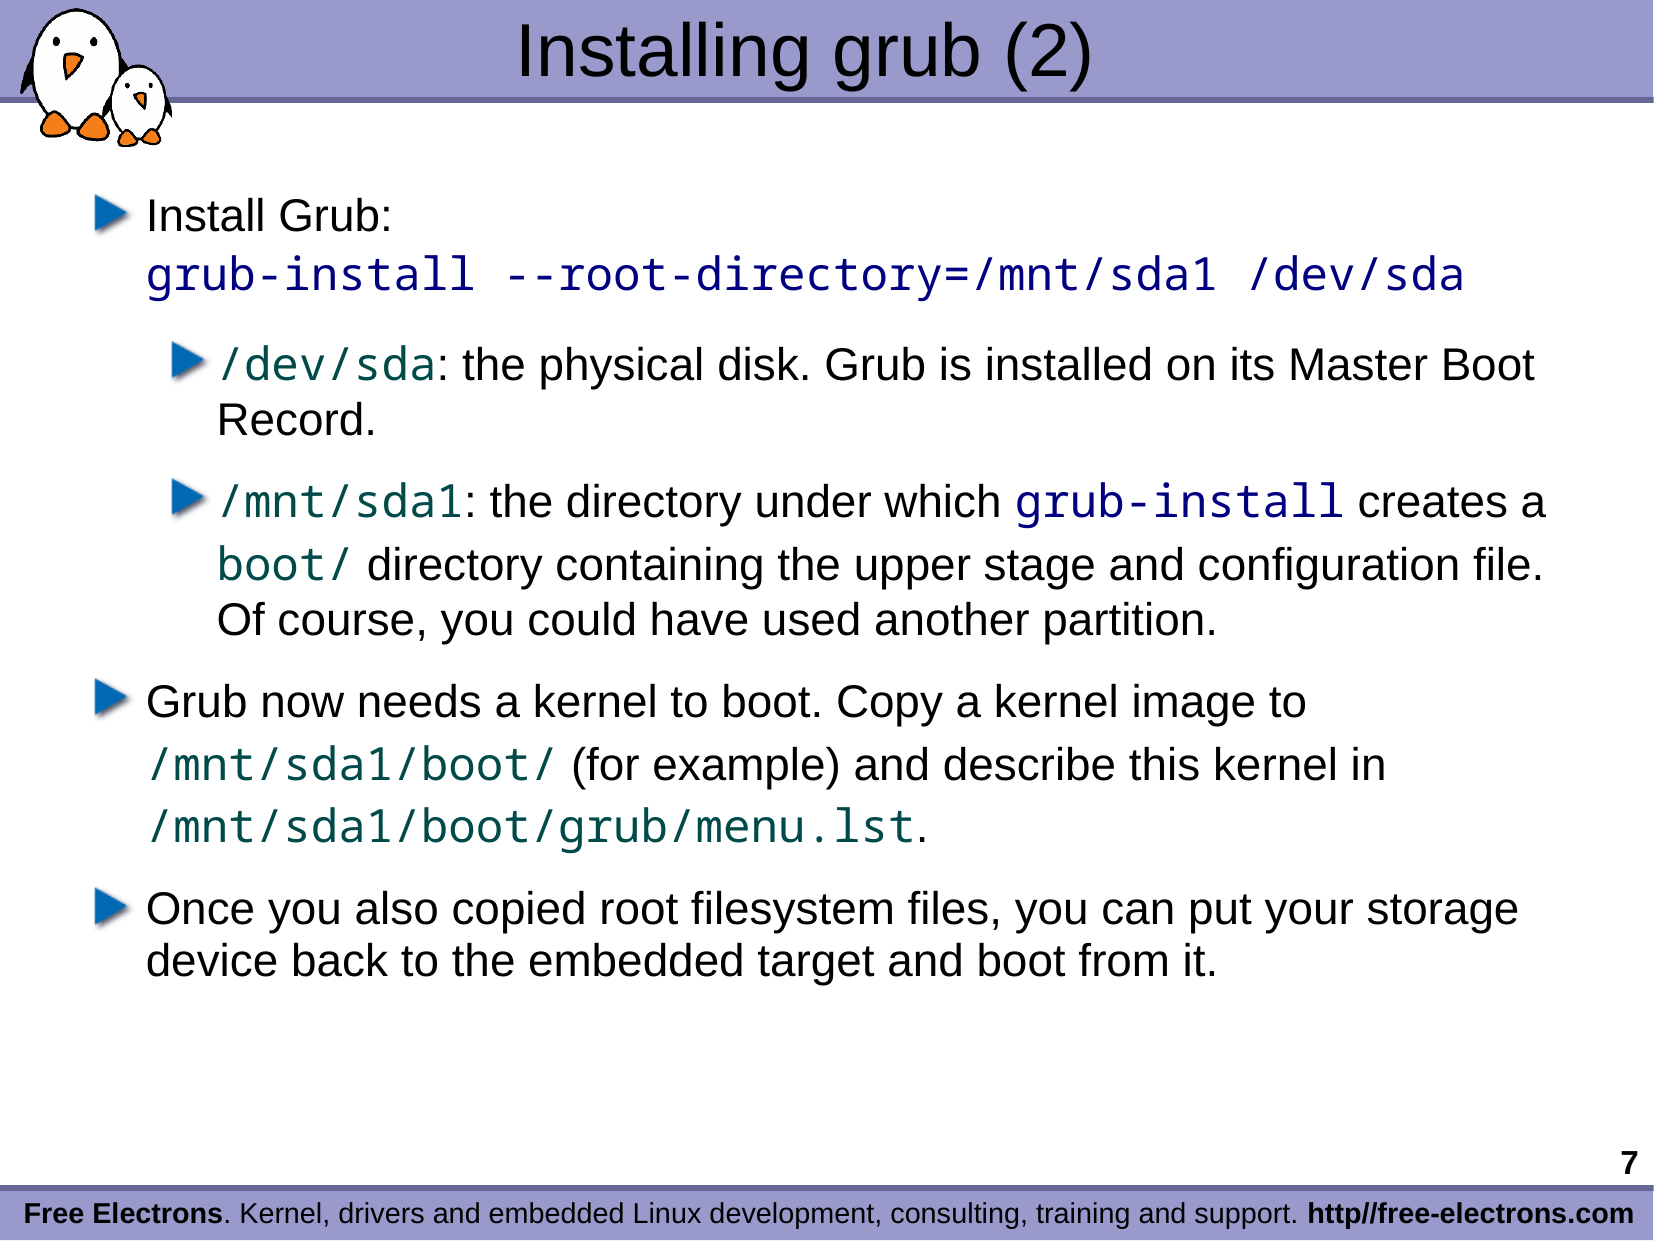

# Installing grub (2)
Install Grub:
grub-install --root-directory=/mnt/sda1 /dev/sda
/dev/sda: the physical disk. Grub is installed on its Master Boot Record.
/mnt/sda1: the directory under which grub-install creates a boot/ directory containing the upper stage and configuration file.
Of course, you could have used another partition.
Grub now needs a kernel to boot. Copy a kernel image to /mnt/sda1/boot/ (for example) and describe this kernel in /mnt/sda1/boot/grub/menu.lst.
Once you also copied root filesystem files, you can put your storage device back to the embedded target and boot from it.